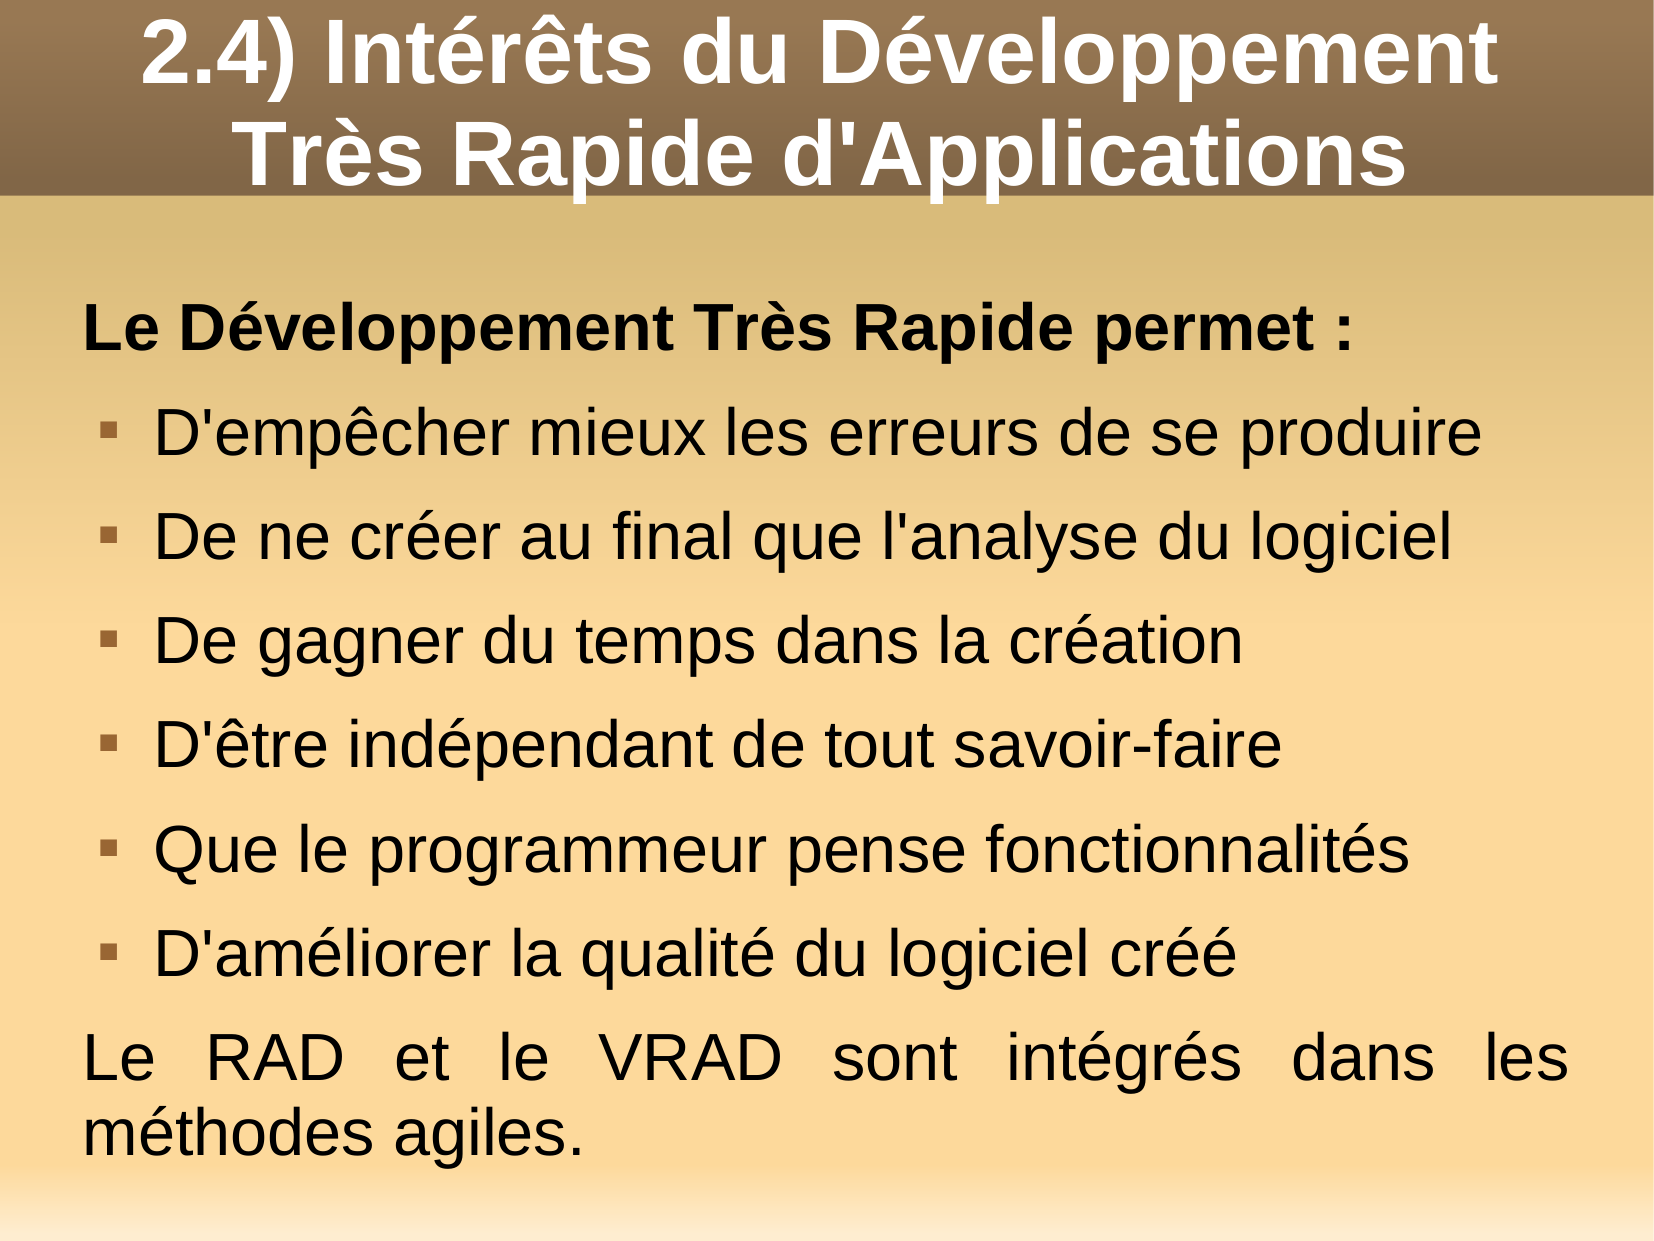

# 2.4) Intérêts du Développement Très Rapide d'Applications
Le Développement Très Rapide permet :
D'empêcher mieux les erreurs de se produire
De ne créer au final que l'analyse du logiciel
De gagner du temps dans la création
D'être indépendant de tout savoir-faire
Que le programmeur pense fonctionnalités
D'améliorer la qualité du logiciel créé
Le RAD et le VRAD sont intégrés dans les méthodes agiles.